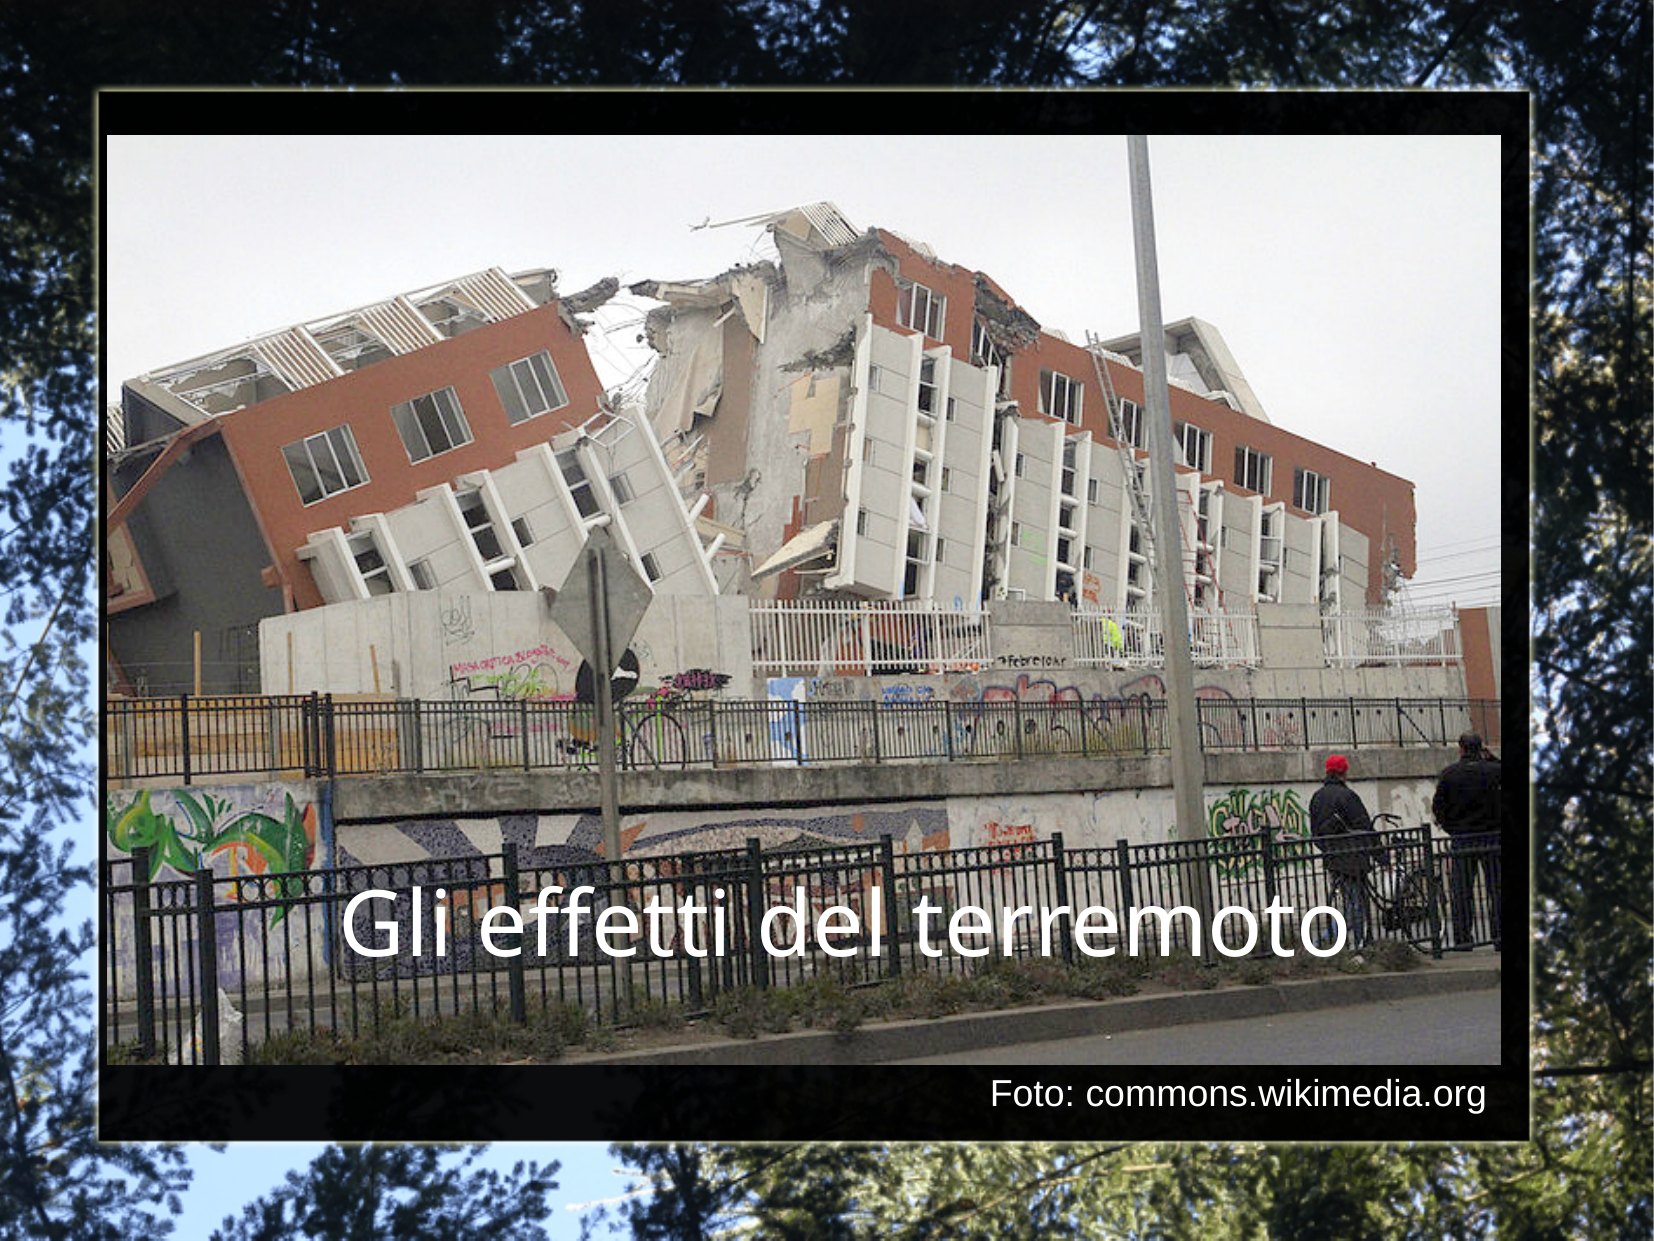

# Gli effetti del terremoto
Foto: commons.wikimedia.org